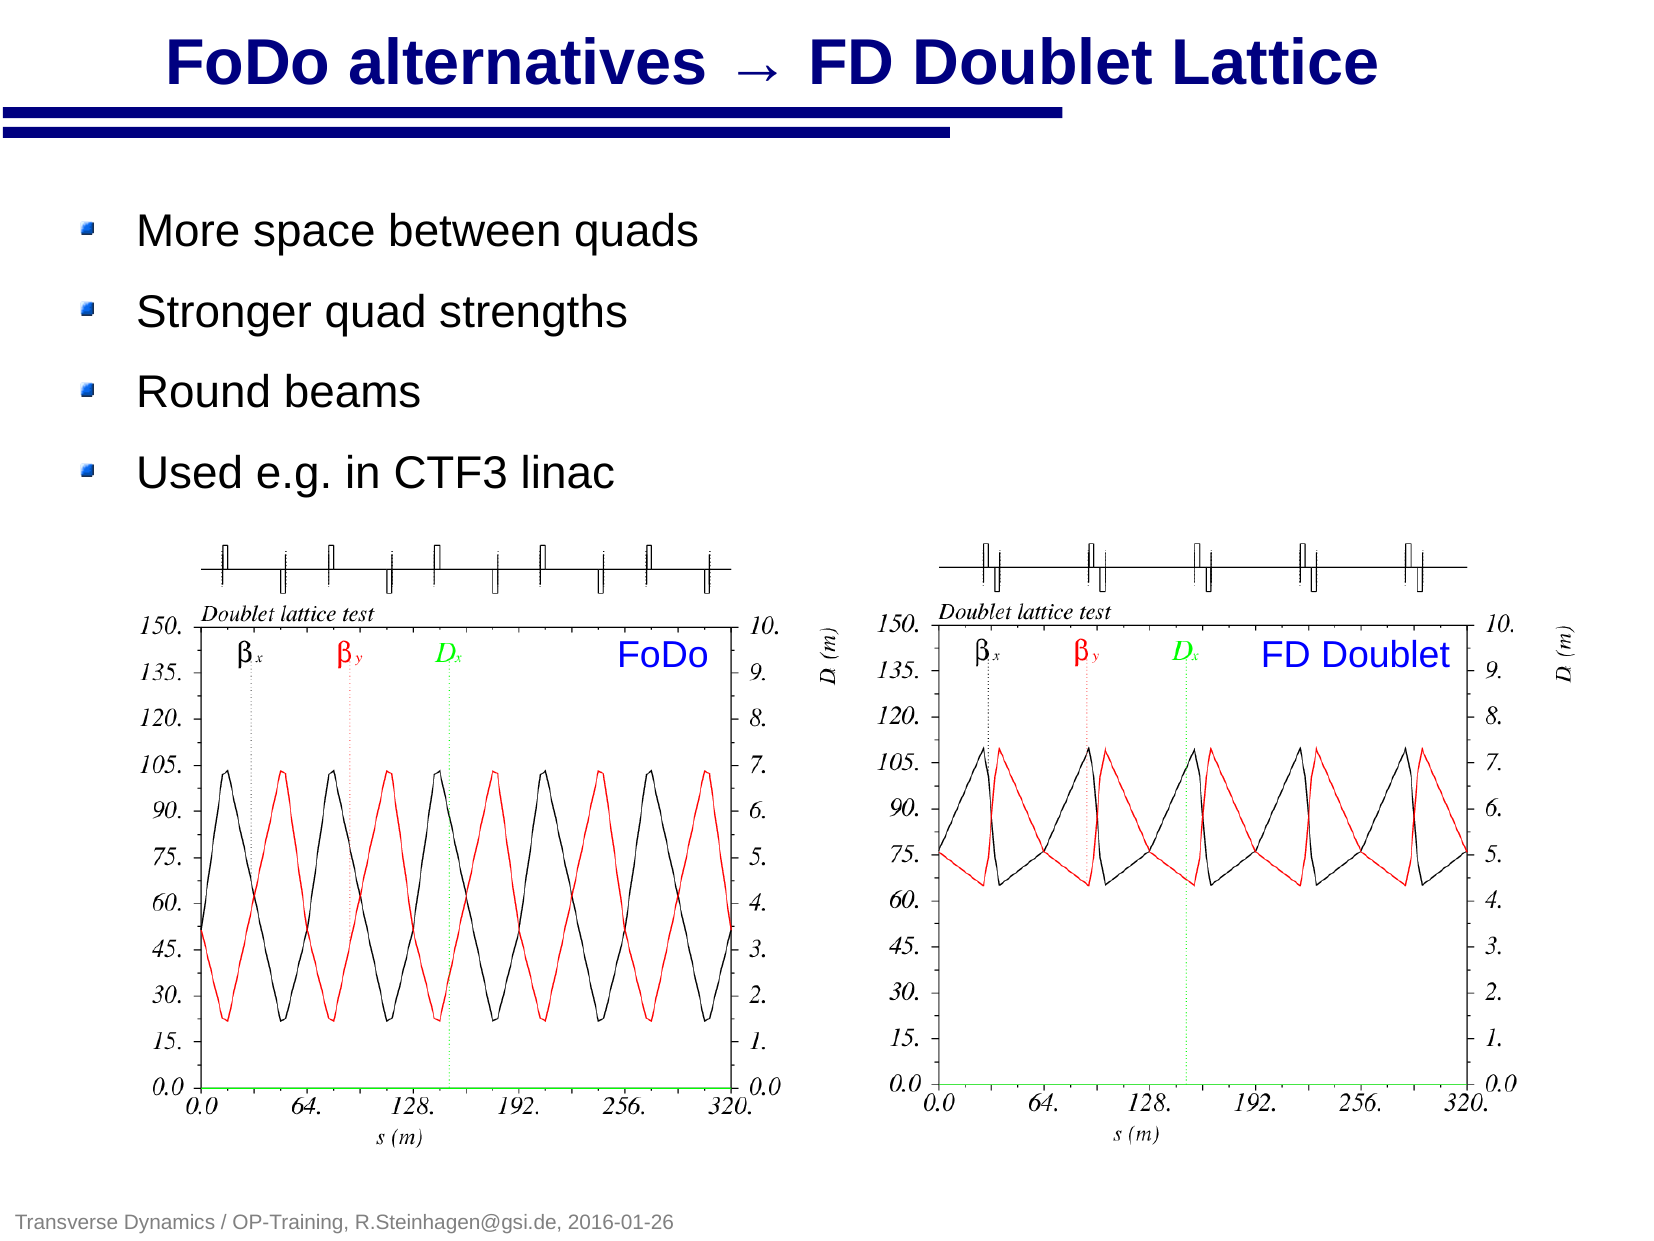

FoDo alternatives → FD Doublet Lattice
# More space between quads
Stronger quad strengths
Round beams
Used e.g. in CTF3 linac
FoDo
FD Doublet